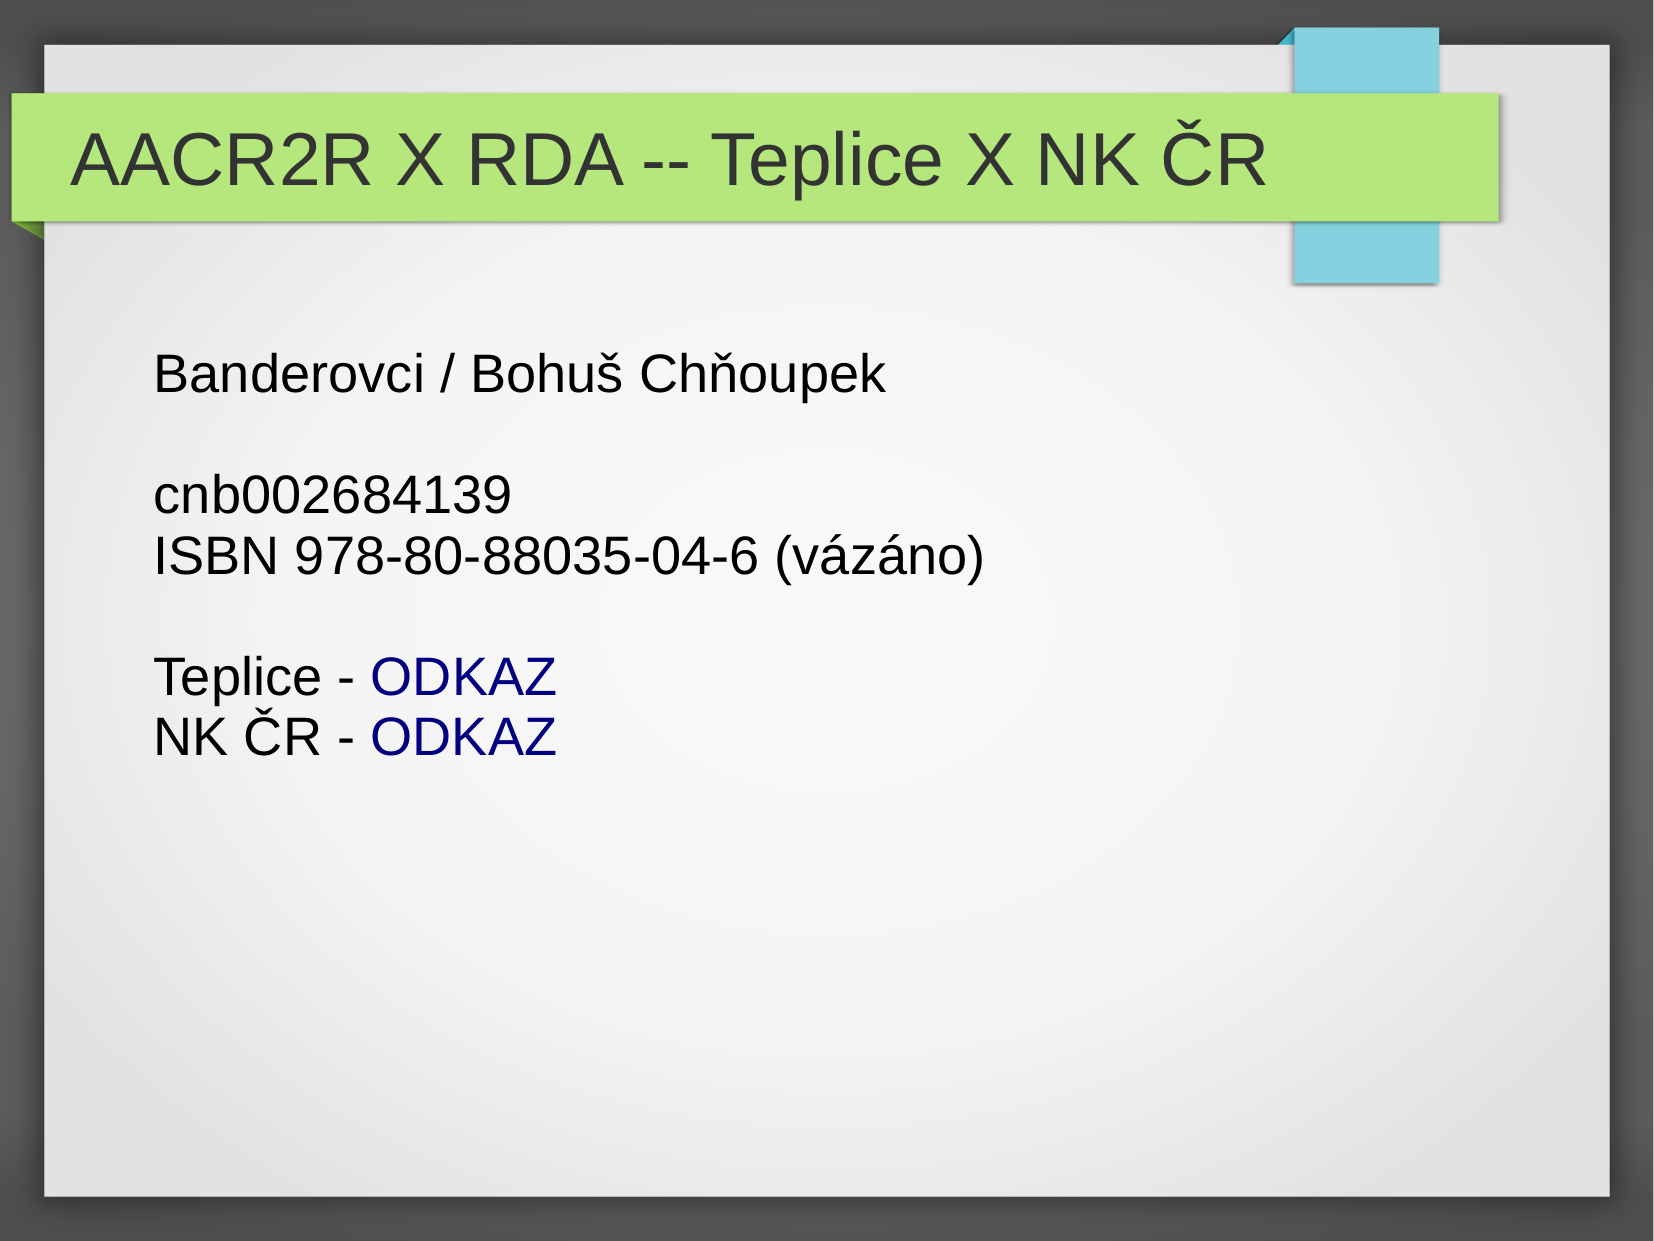

# AACR2R X RDA -- Teplice X NK ČR
Banderovci / Bohuš Chňoupek
cnb002684139
ISBN 978-80-88035-04-6 (vázáno)
Teplice - ODKAZ
NK ČR - ODKAZ